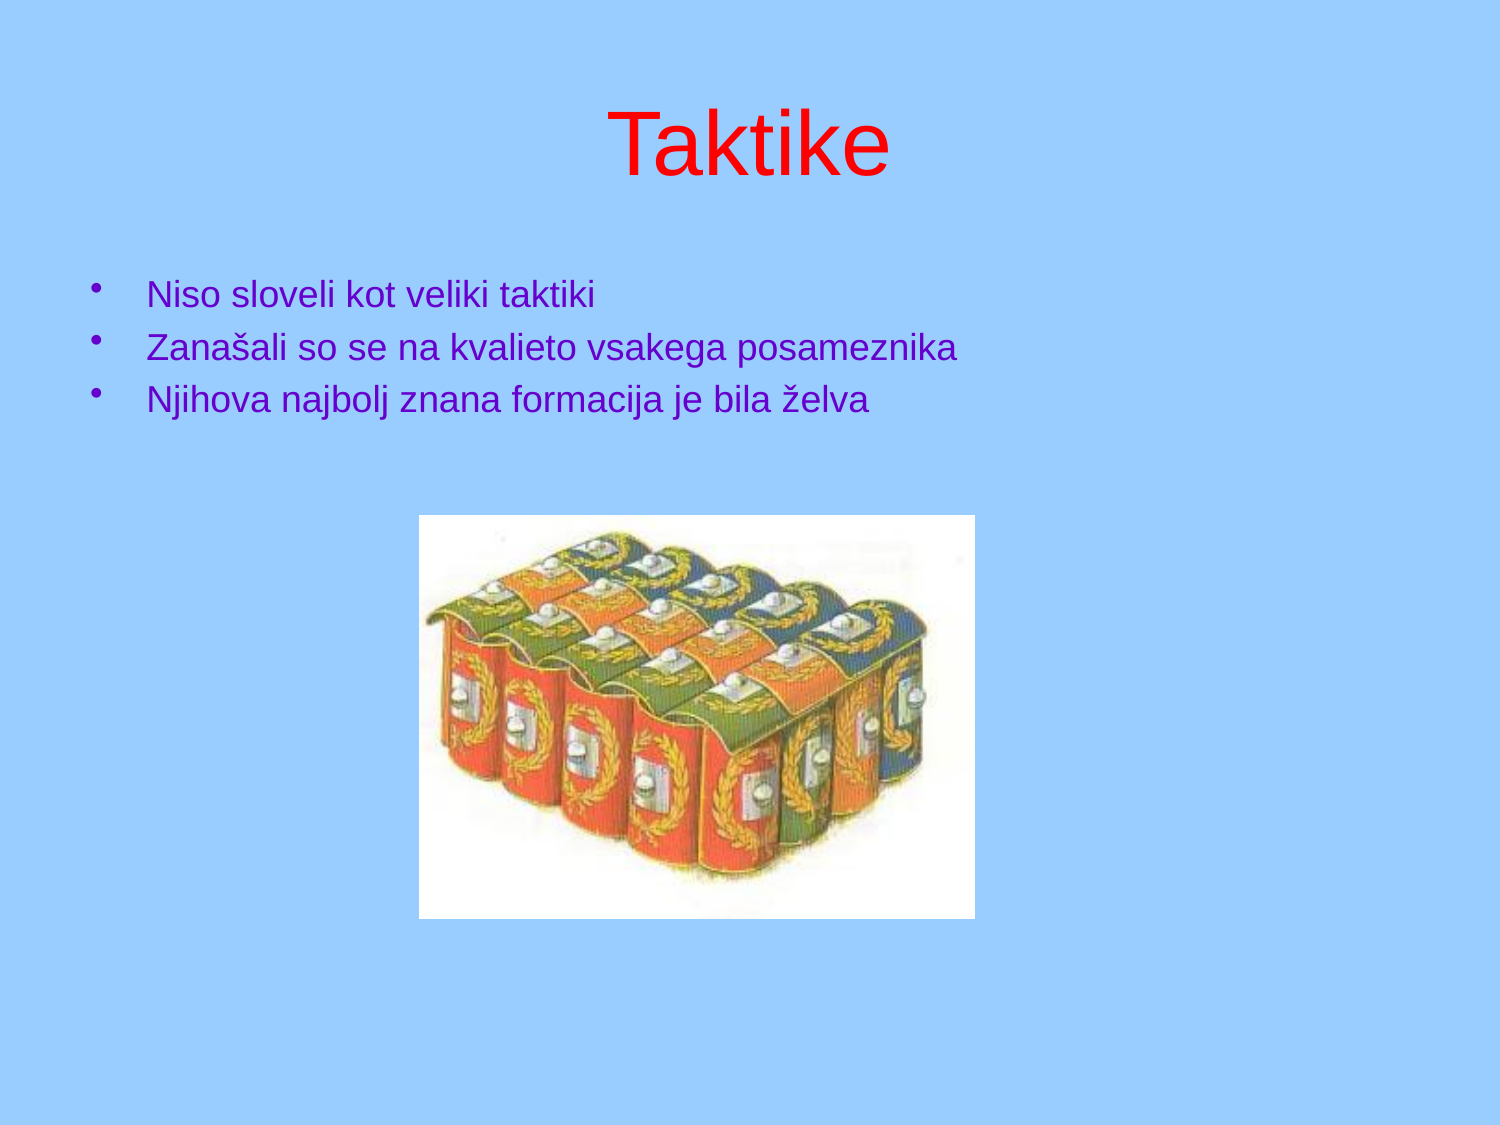

# Taktike
Niso sloveli kot veliki taktiki
Zanašali so se na kvalieto vsakega posameznika
Njihova najbolj znana formacija je bila želva